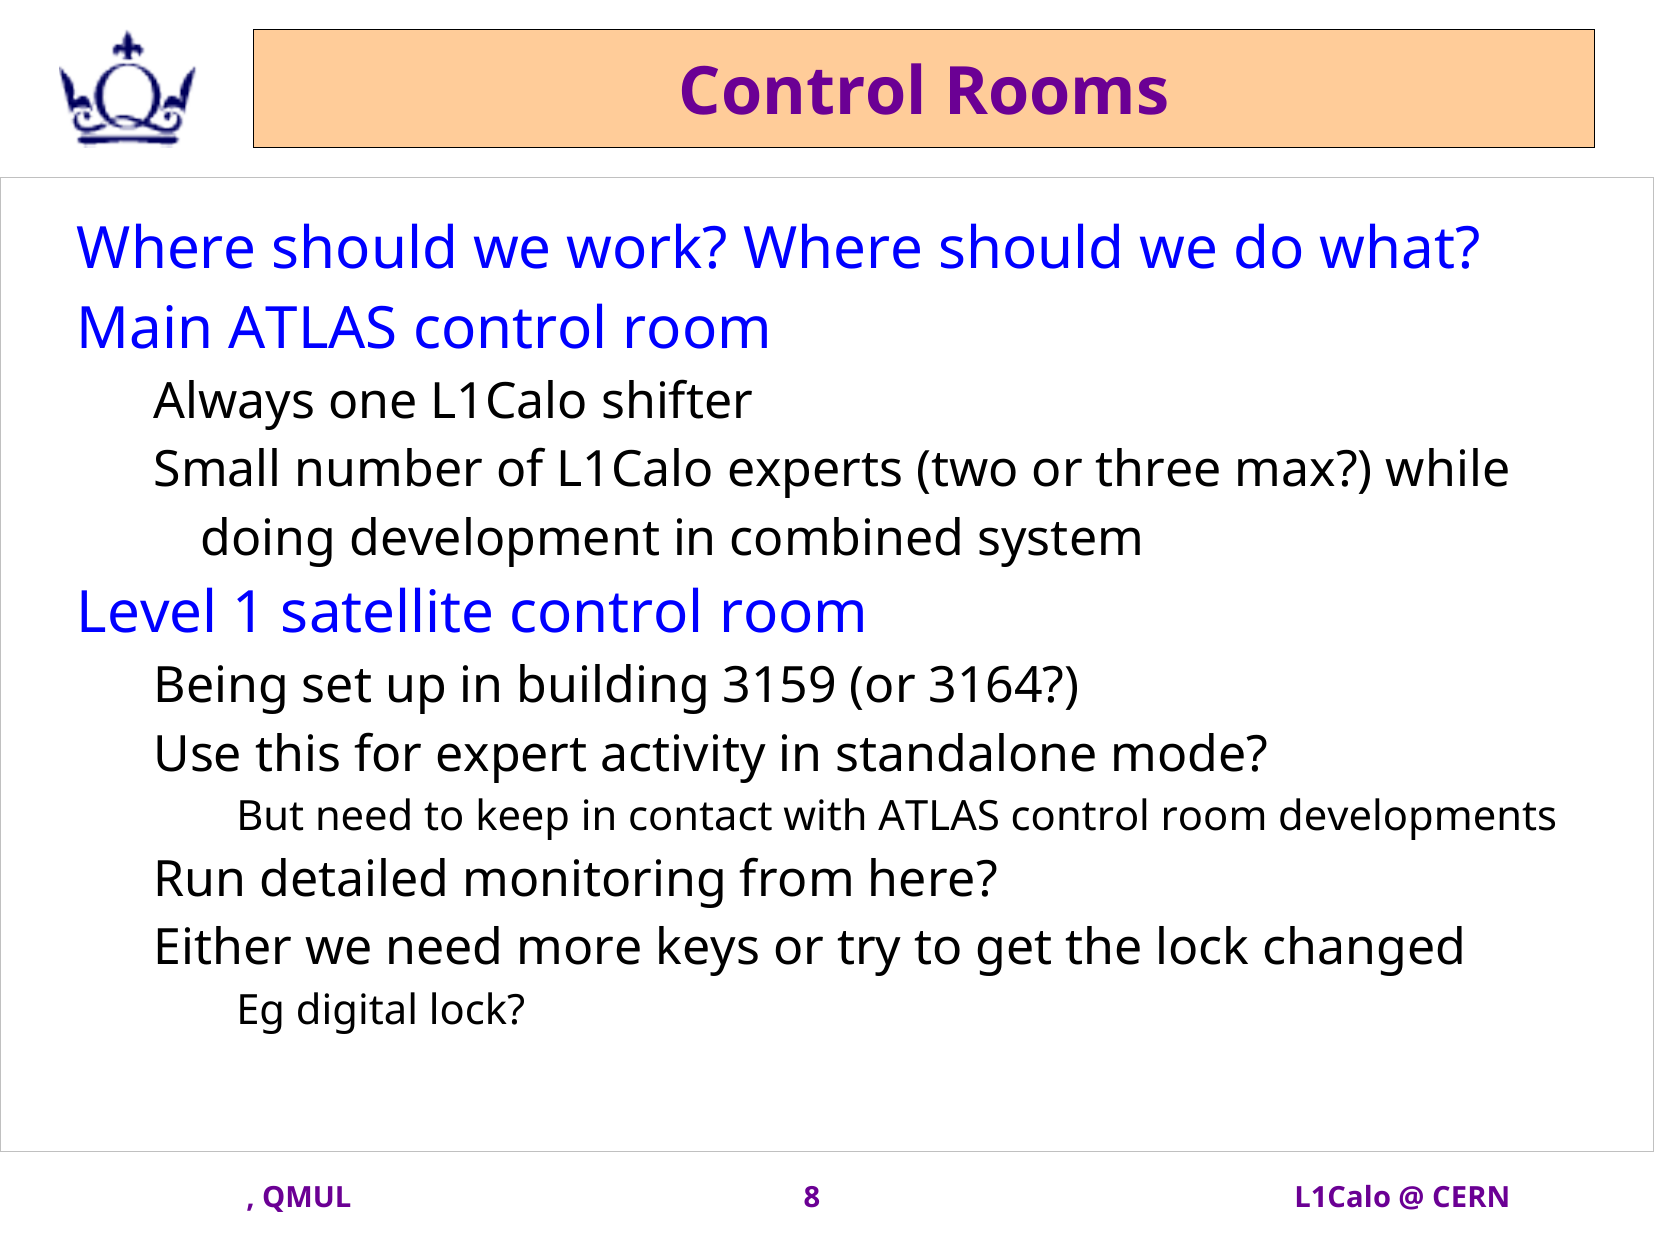

# Control Rooms
Where should we work? Where should we do what?
Main ATLAS control room
Always one L1Calo shifter
Small number of L1Calo experts (two or three max?) while doing development in combined system
Level 1 satellite control room
Being set up in building 3159 (or 3164?)
Use this for expert activity in standalone mode?
But need to keep in contact with ATLAS control room developments
Run detailed monitoring from here?
Either we need more keys or try to get the lock changed
Eg digital lock?